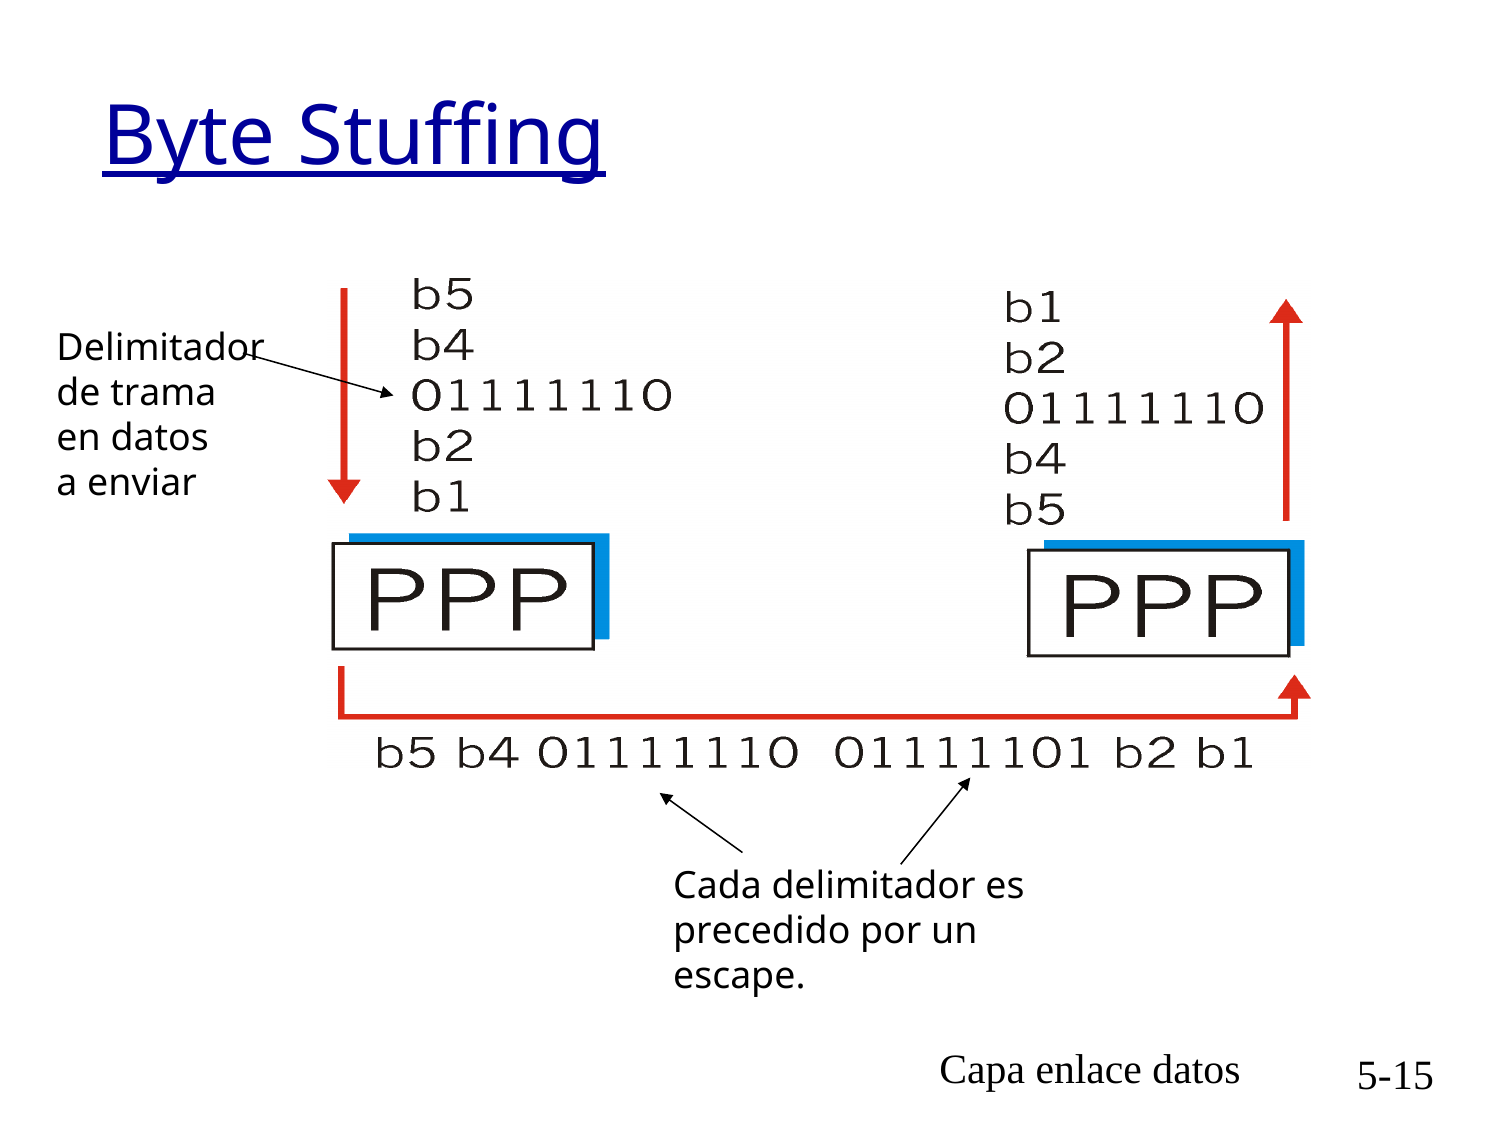

# Byte Stuffing
Delimitador
de trama
en datos
a enviar
Cada delimitador es precedido por un escape.
15